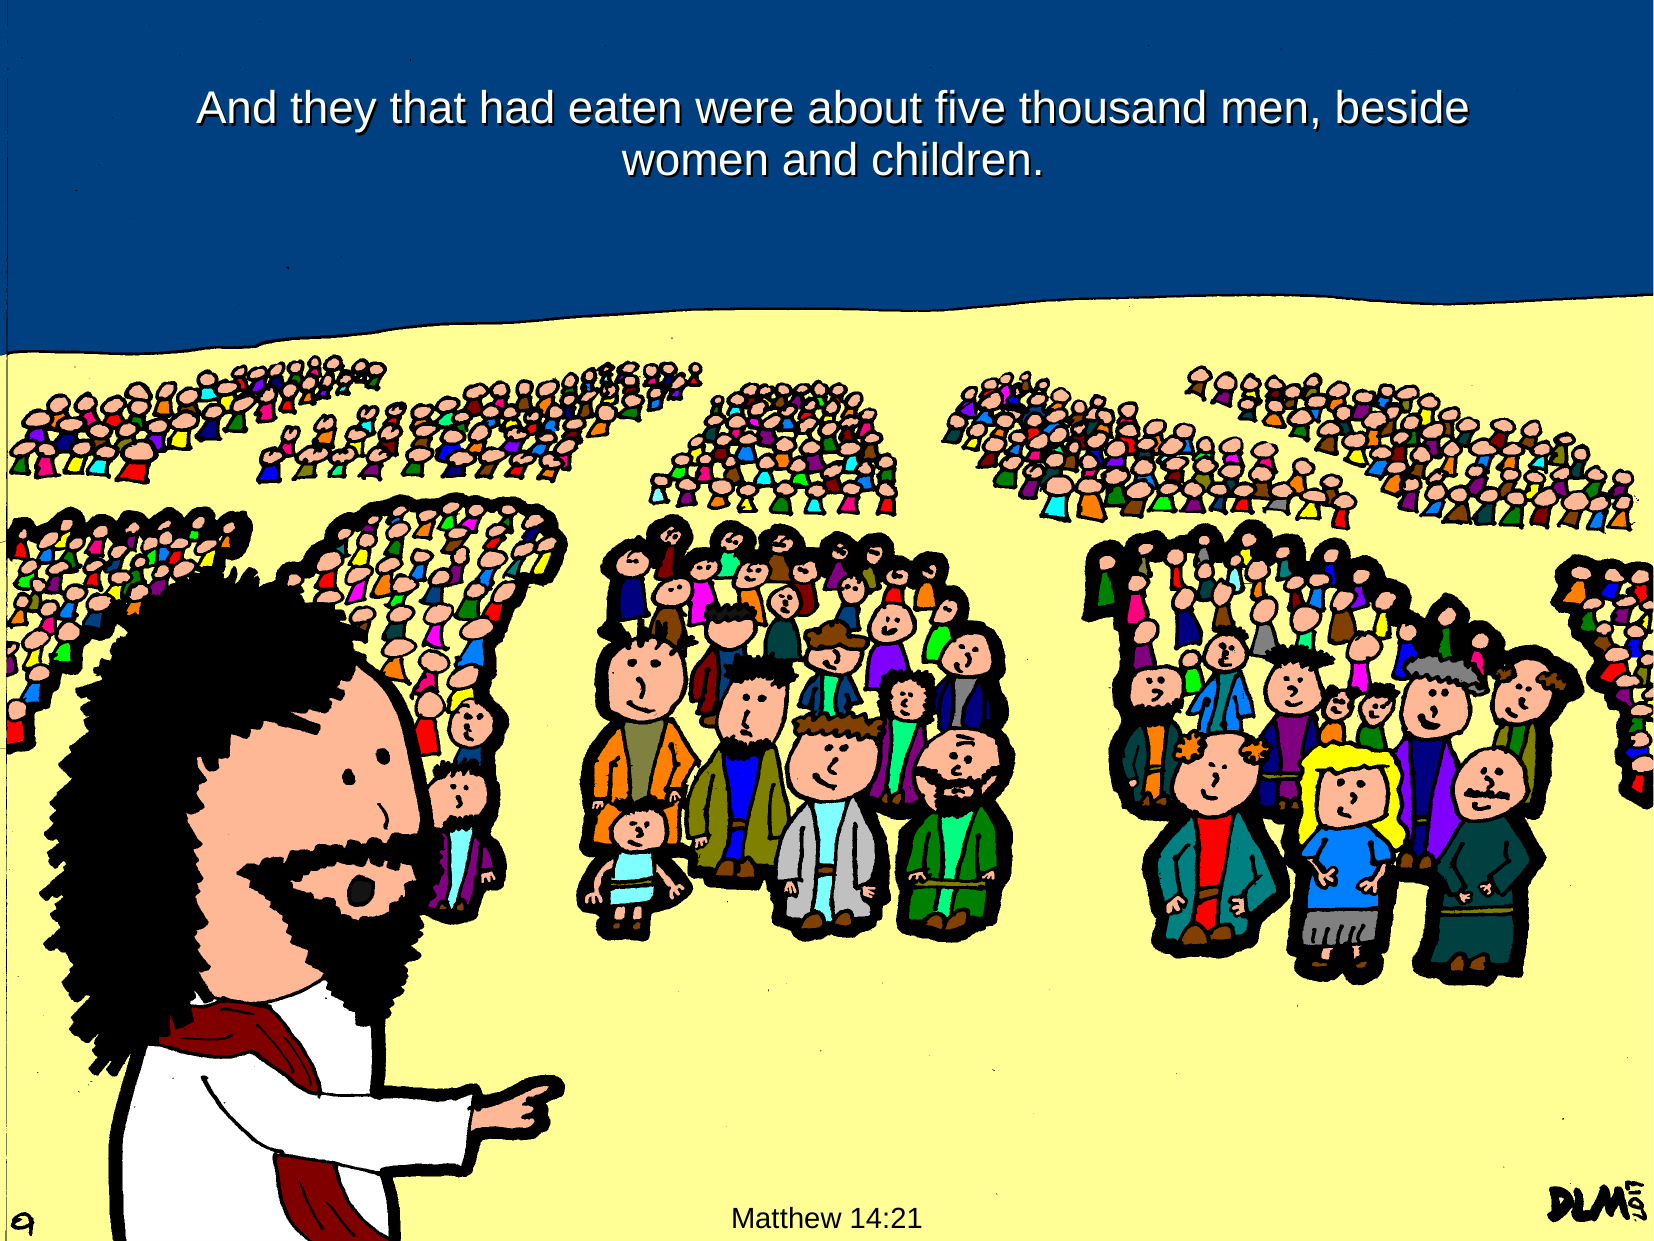

And they that had eaten were about five thousand men, beside women and children.
Matthew 14:21